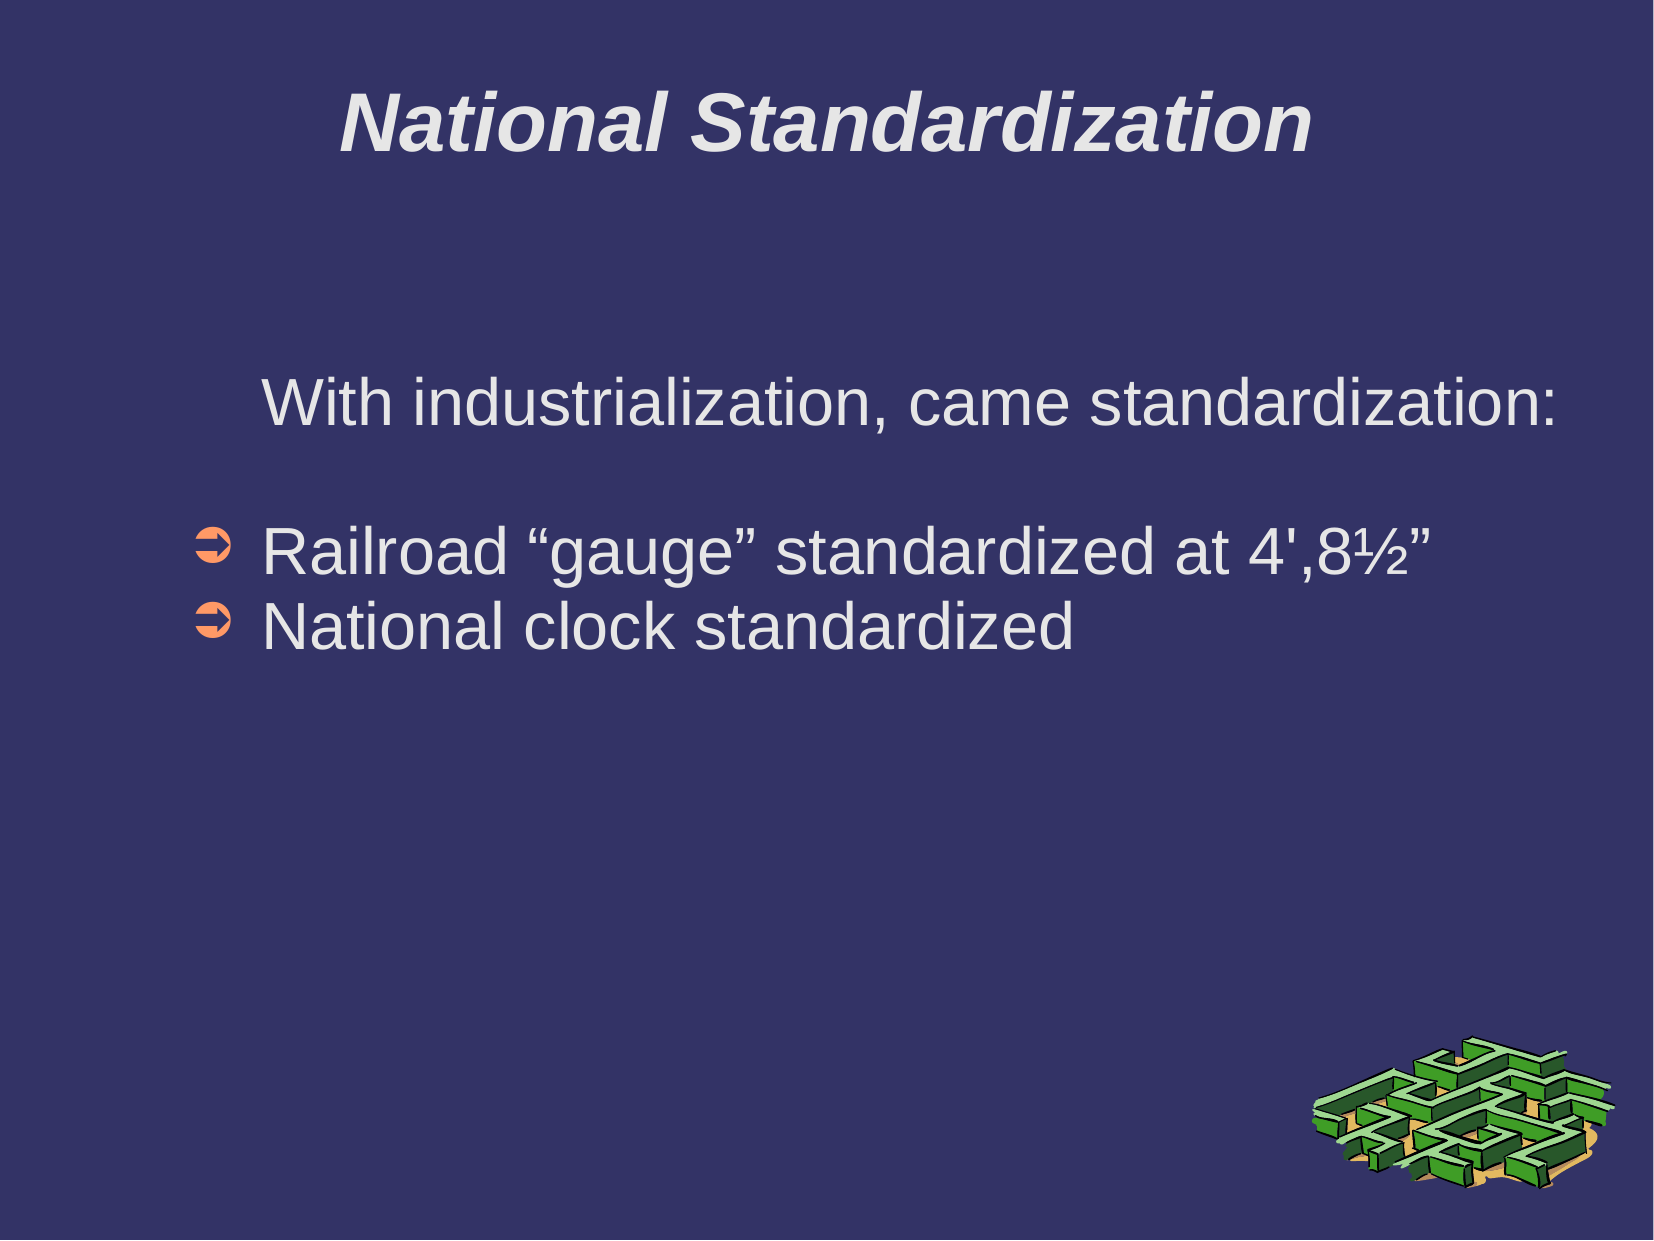

# National Standardization
With industrialization, came standardization:
Railroad “gauge” standardized at 4',8½”
National clock standardized